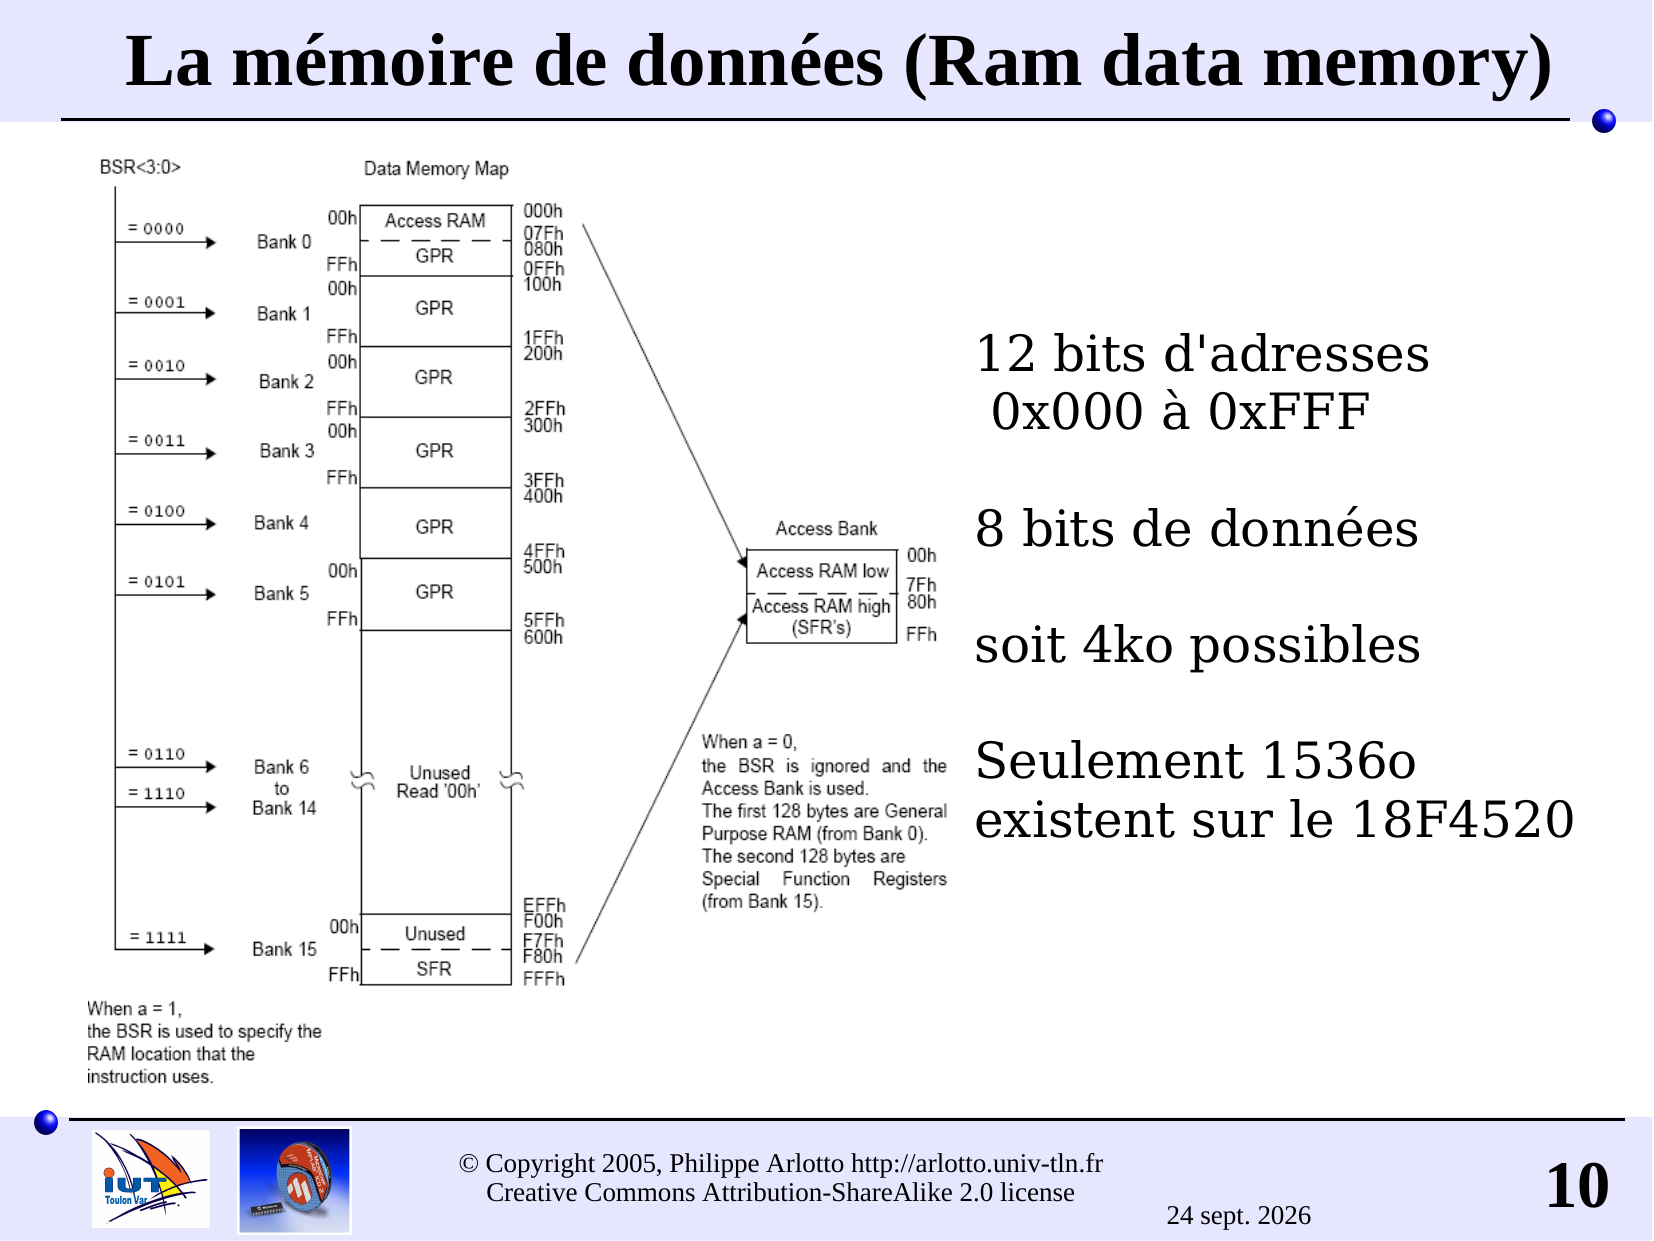

# La mémoire de données (Ram data memory)
12 bits d'adresses
 0x000 à 0xFFF
8 bits de données
soit 4ko possibles
Seulement 1536o existent sur le 18F4520